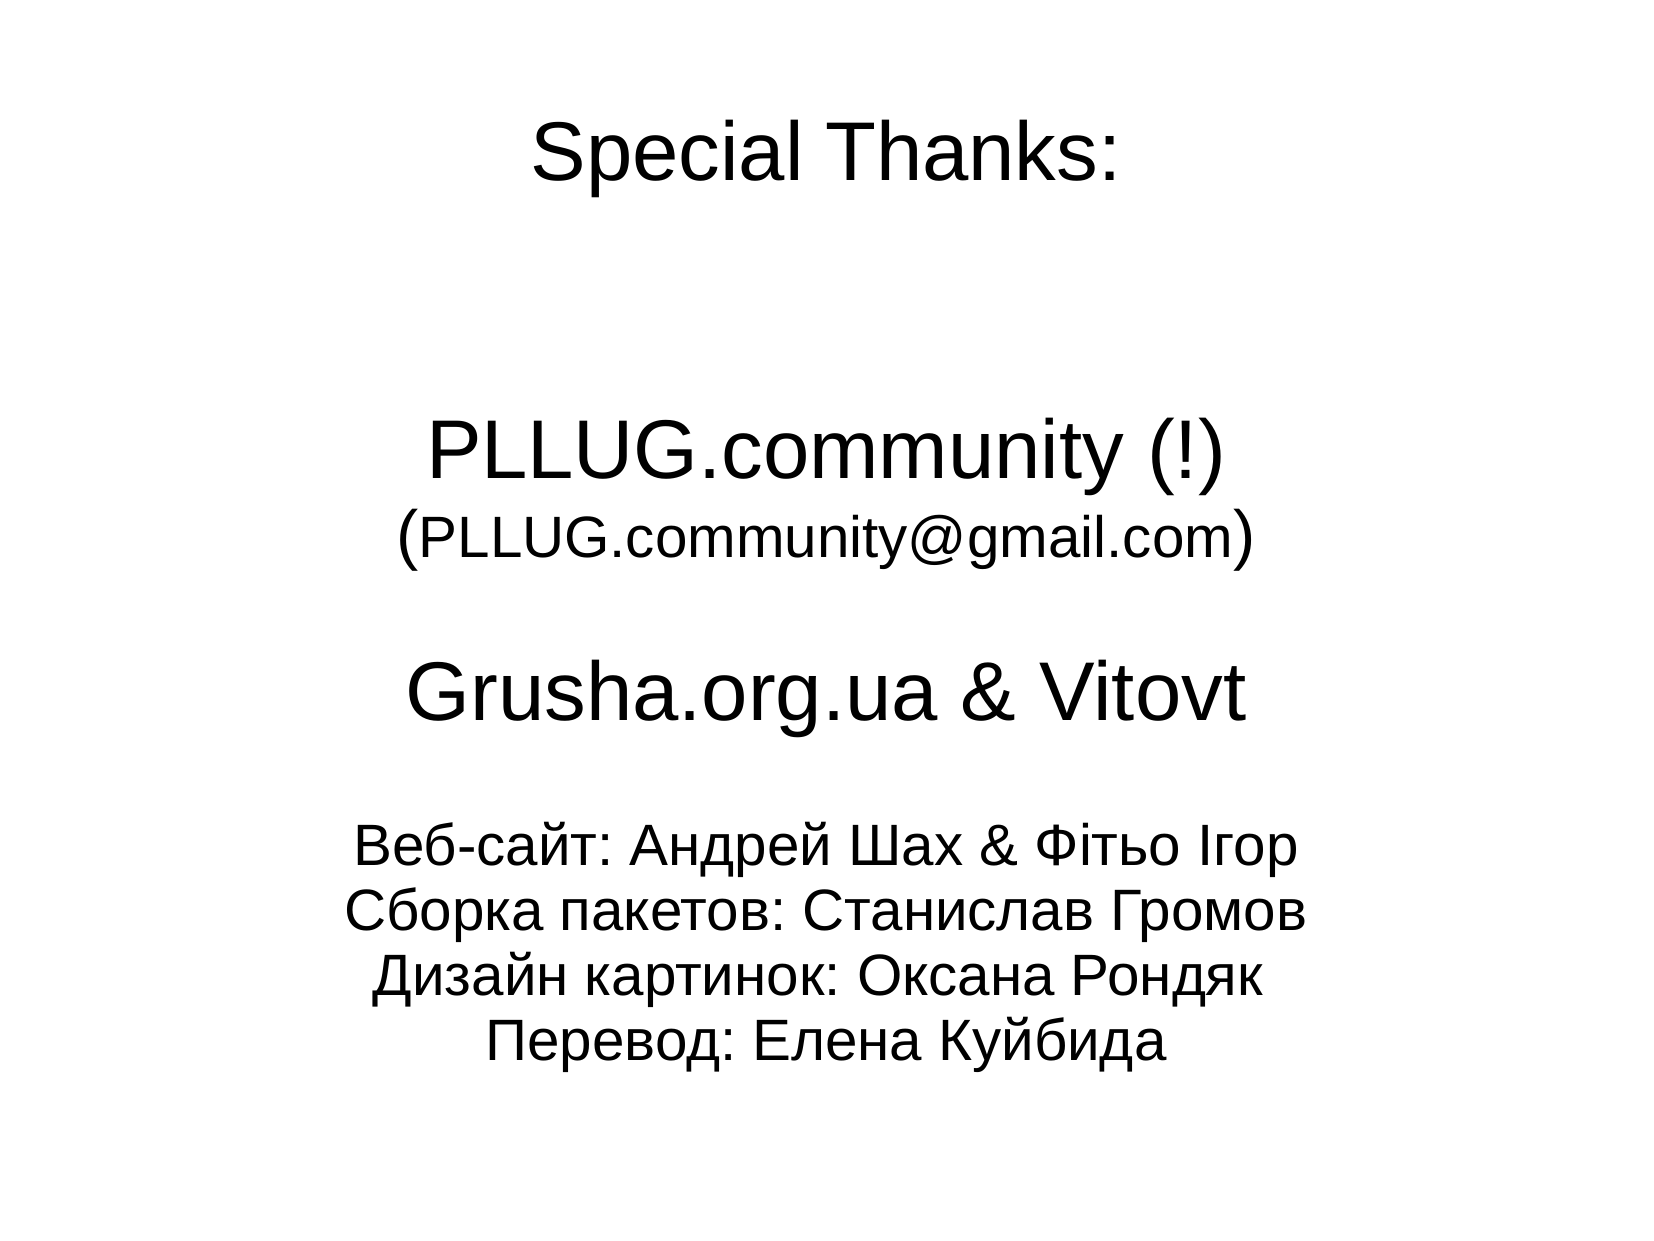

Special Thanks:
# PLLUG.community (!)
(PLLUG.community@gmail.com)
Grusha.org.ua & Vitovt
Веб-сайт: Андрей Шах & Фітьо Ігор
Сборка пакетов: Станислав Громов
Дизайн картинок: Оксана Рондяк
Перевод: Елена Куйбида